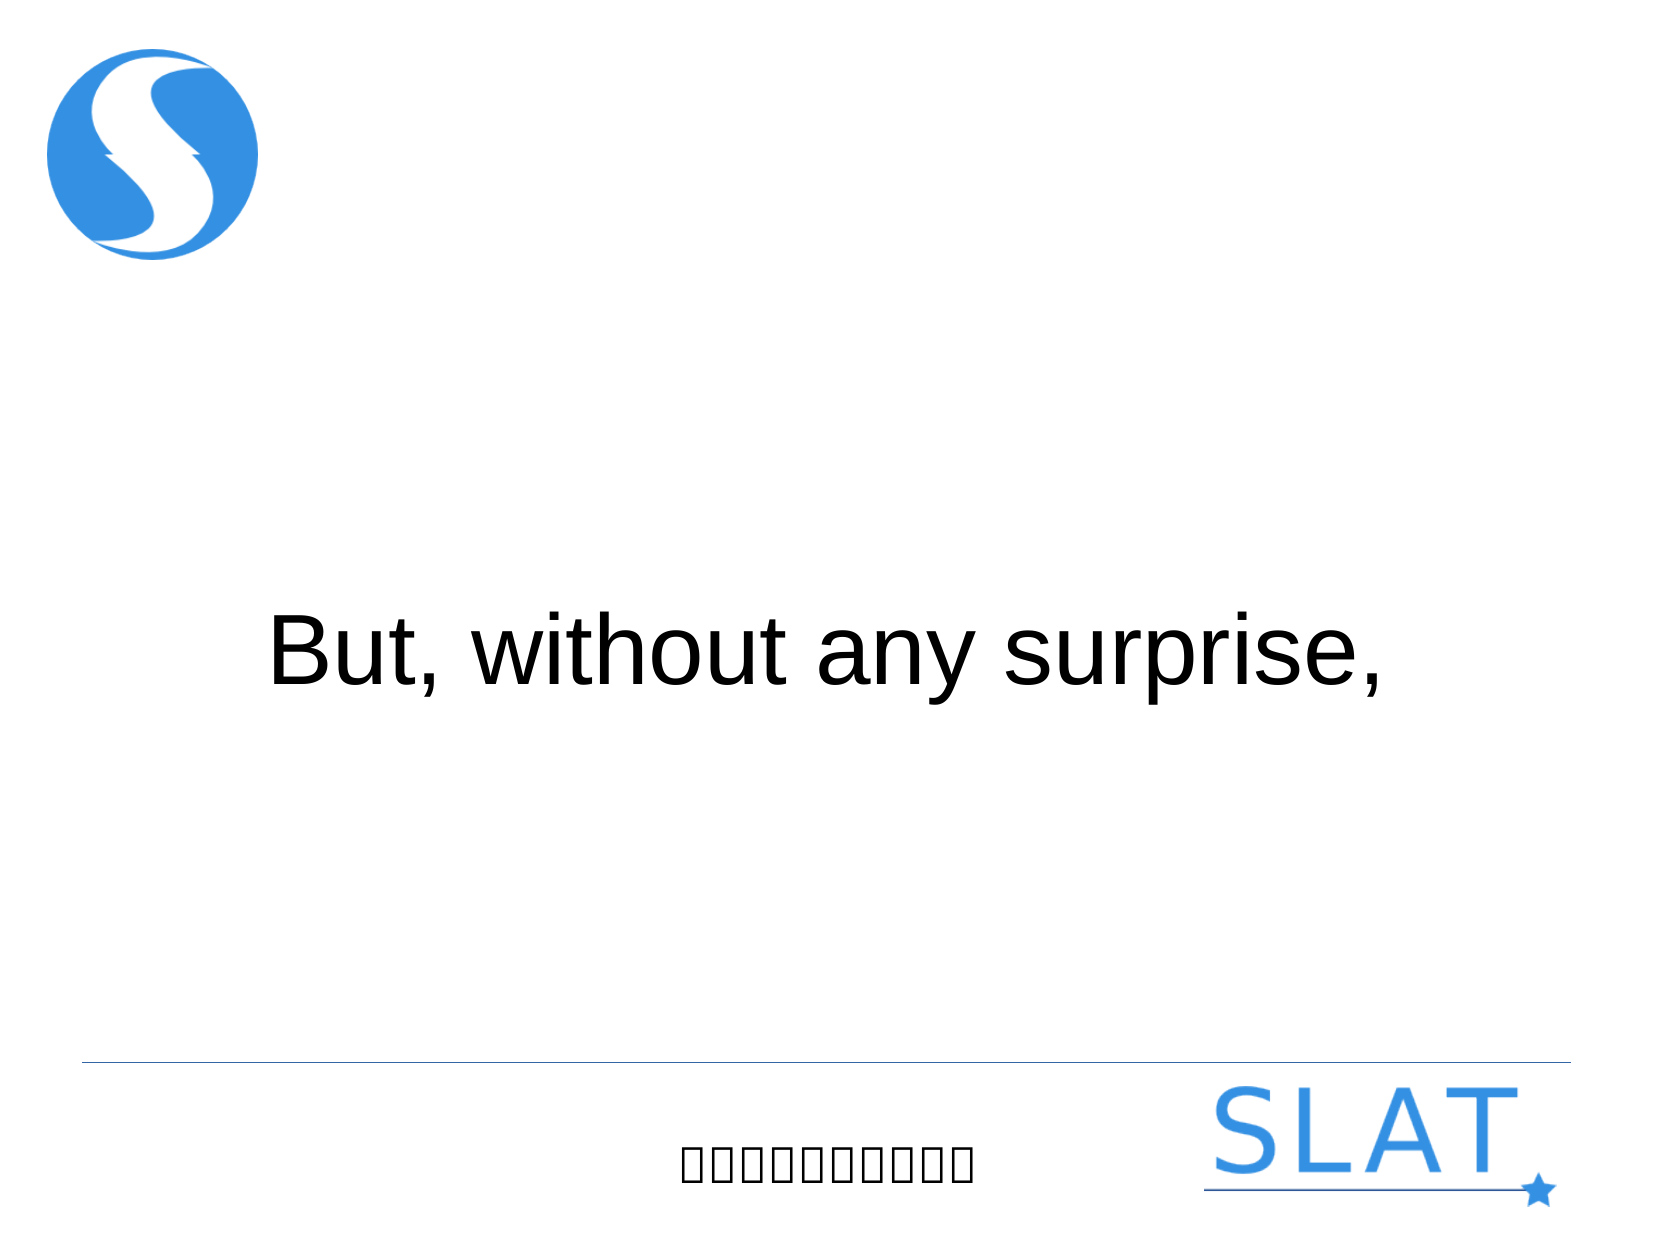

#
But, without any surprise,
LibreOffice Brno 2016 Conference Presentation